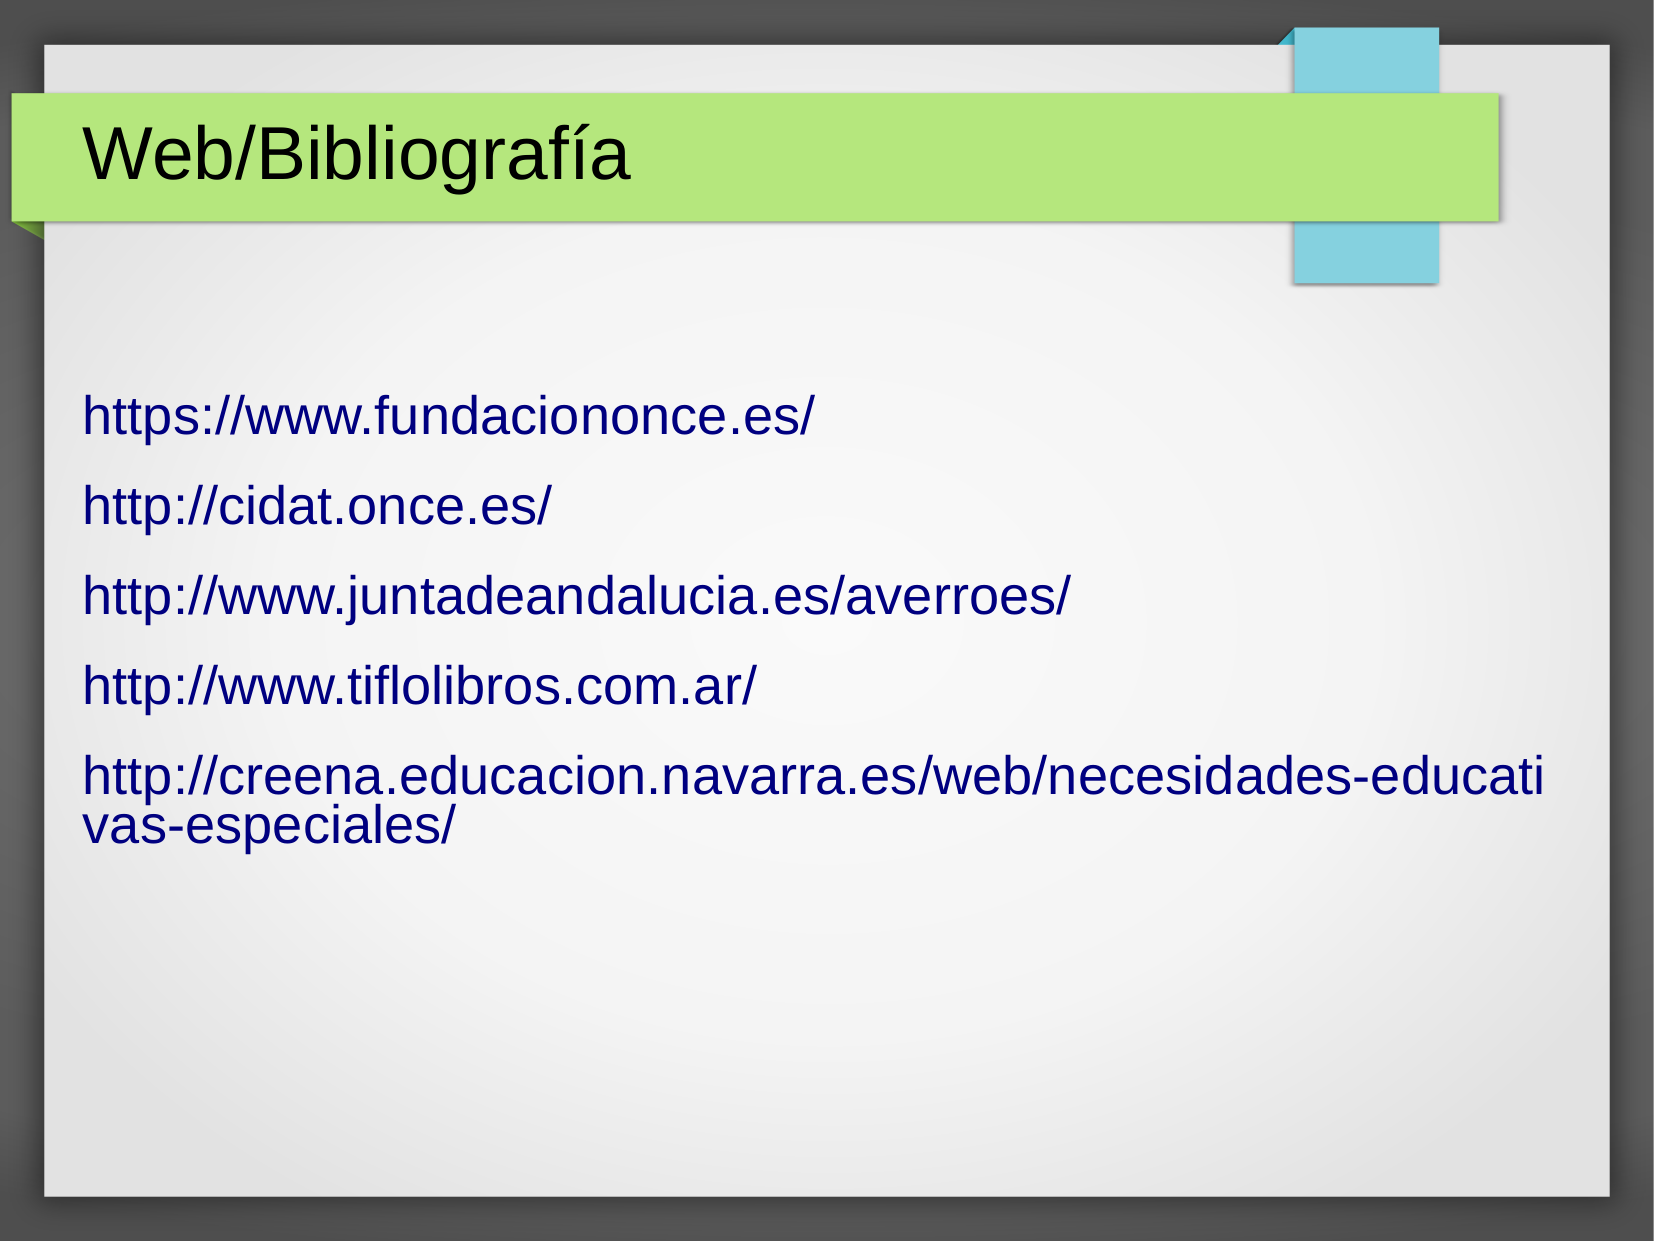

# Web/Bibliografía
https://www.fundaciononce.es/
http://cidat.once.es/
http://www.juntadeandalucia.es/averroes/
http://www.tiflolibros.com.ar/
http://creena.educacion.navarra.es/web/necesidades-educativas-especiales/